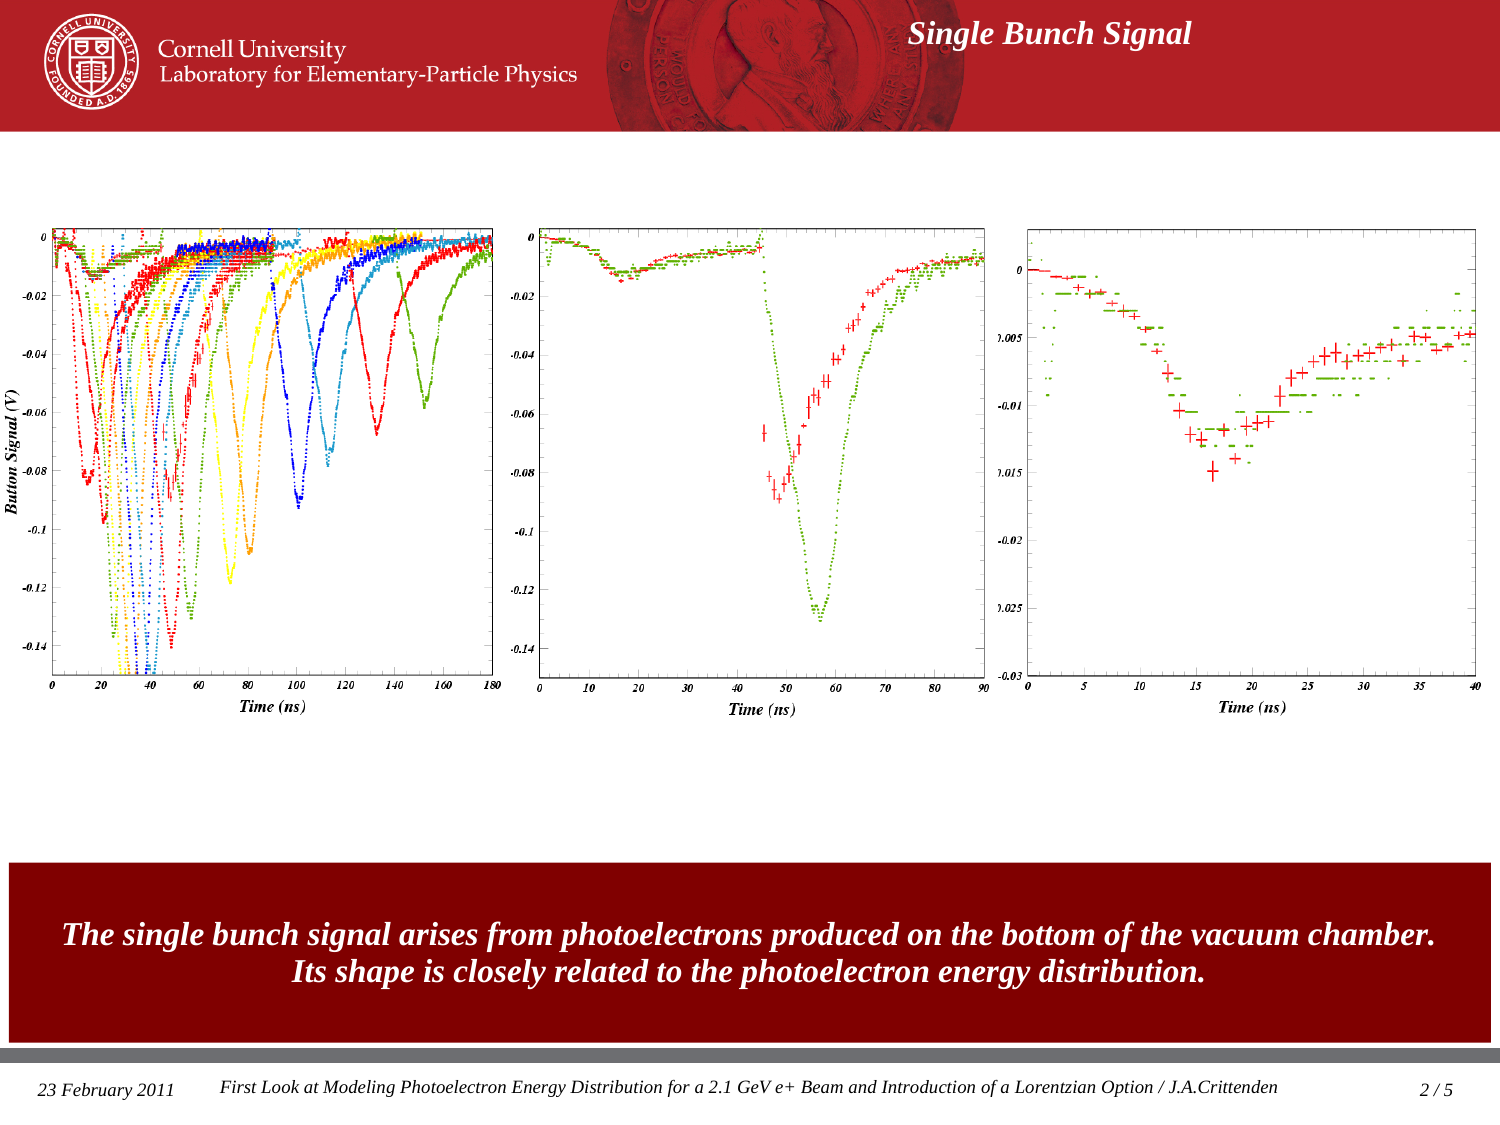

Single Bunch Signal
The single bunch signal arises from photoelectrons produced on the bottom of the vacuum chamber.
Its shape is closely related to the photoelectron energy distribution.